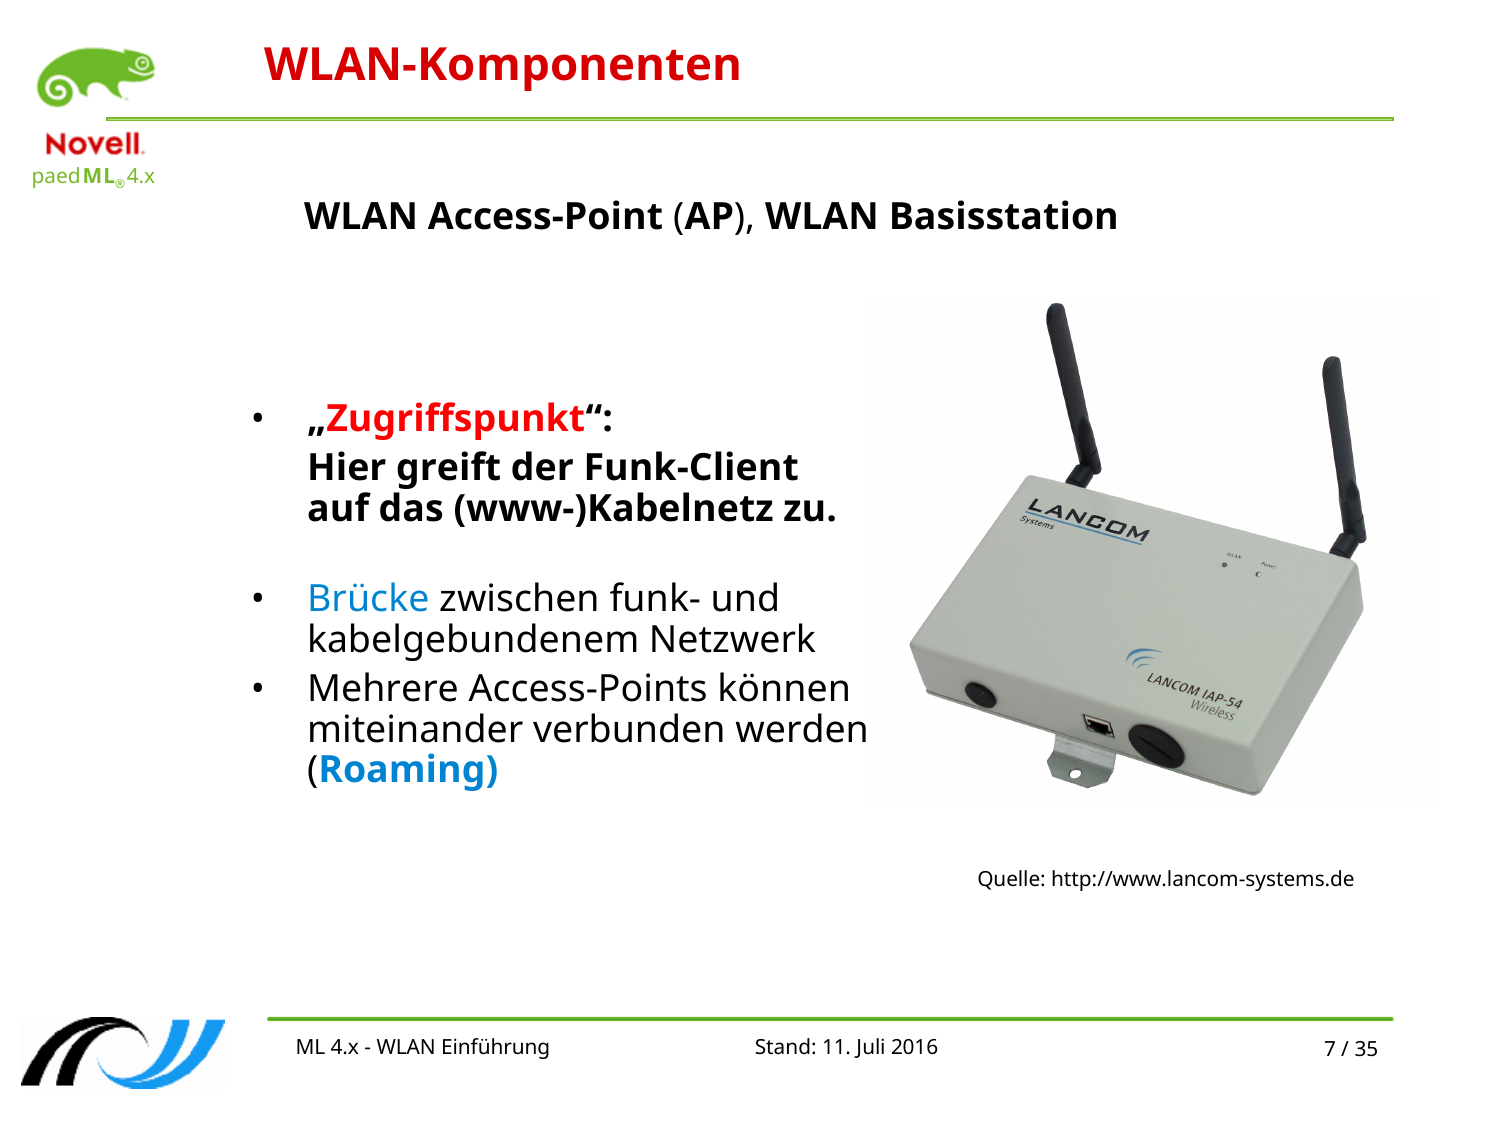

# WLAN-Komponenten
WLAN Access-Point (AP), WLAN Basisstation
„Zugriffspunkt“:
Hier greift der Funk-Client auf das (www-)Kabelnetz zu.
Brücke zwischen funk- und kabelgebundenem Netzwerk
Mehrere Access-Points können miteinander verbunden werden (Roaming)
Quelle: http://www.lancom-systems.de
ML 4.x - WLAN Einführung
11. Juli 2016
7